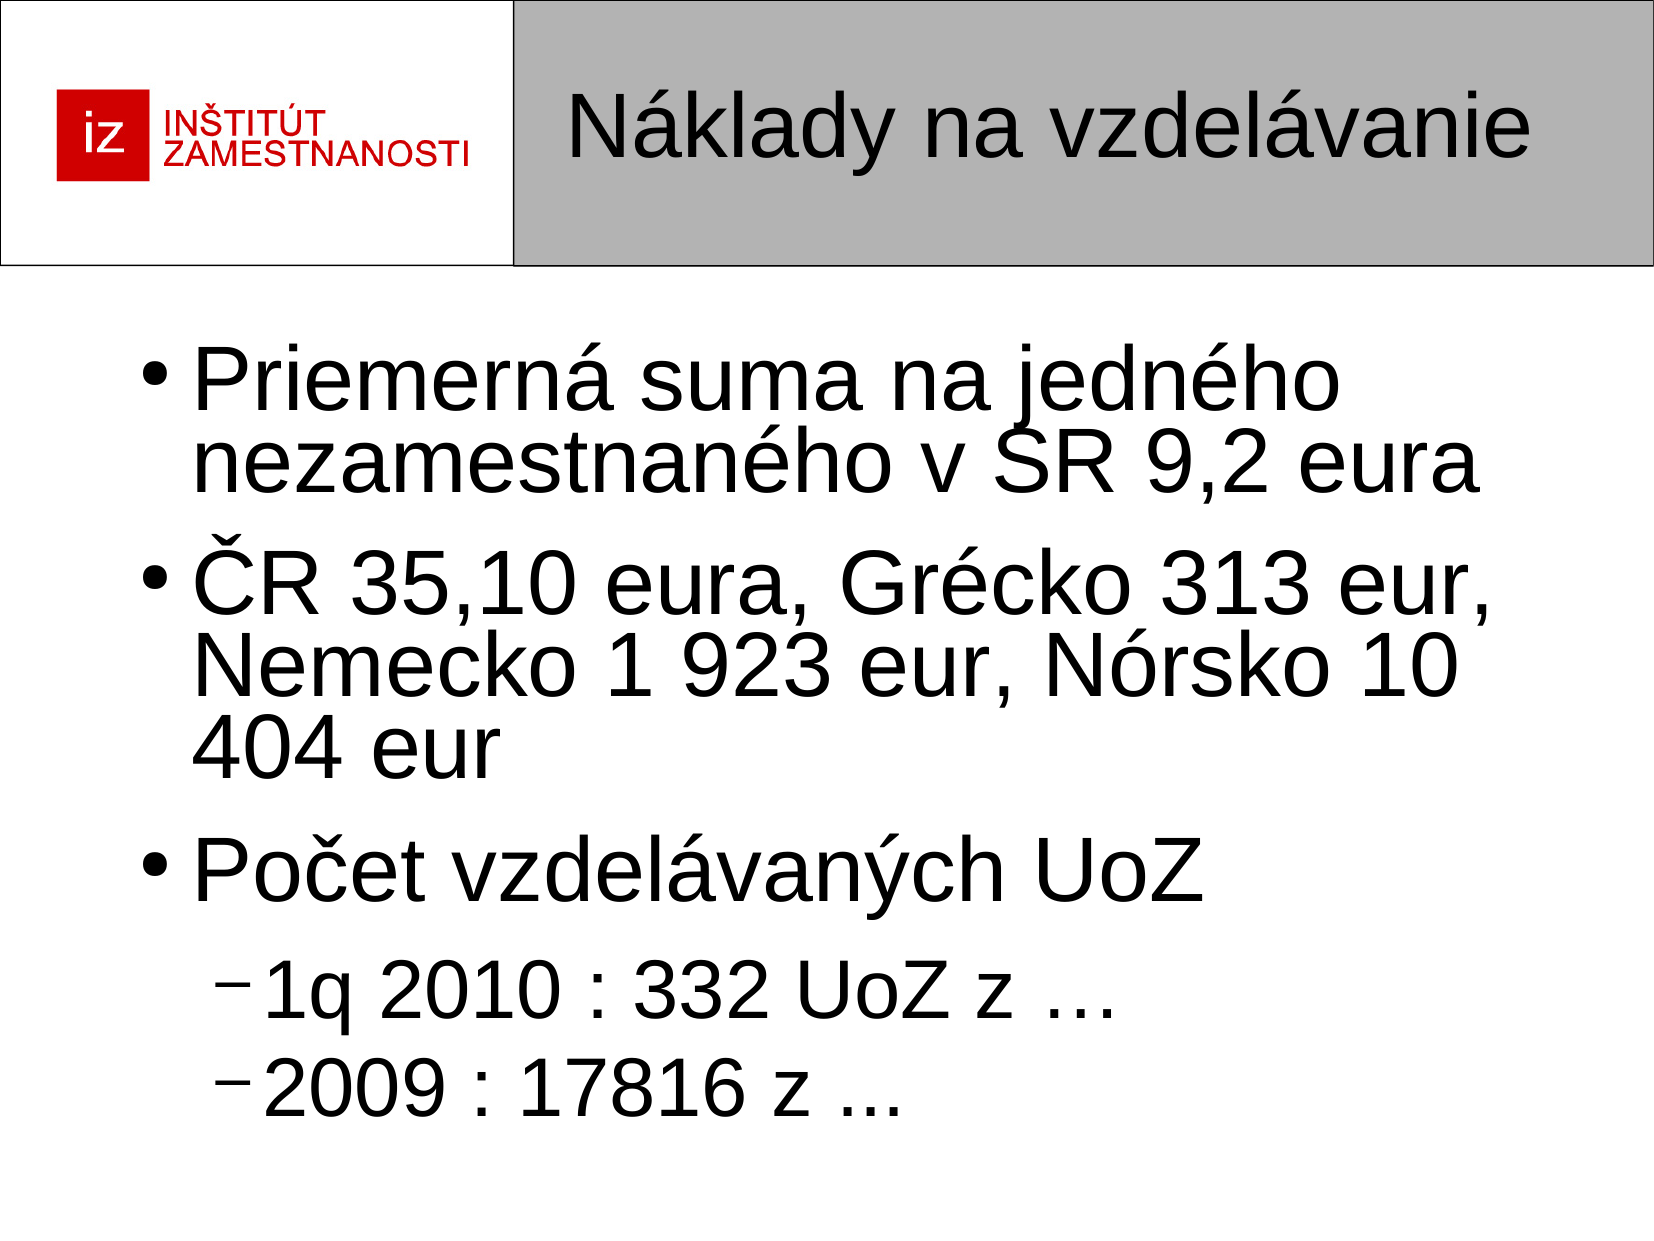

# Náklady na vzdelávanie
Priemerná suma na jedného nezamestnaného v SR 9,2 eura
ČR 35,10 eura, Grécko 313 eur, Nemecko 1 923 eur, Nórsko 10 404 eur
Počet vzdelávaných UoZ
1q 2010 : 332 UoZ z …
2009 : 17816 z ...